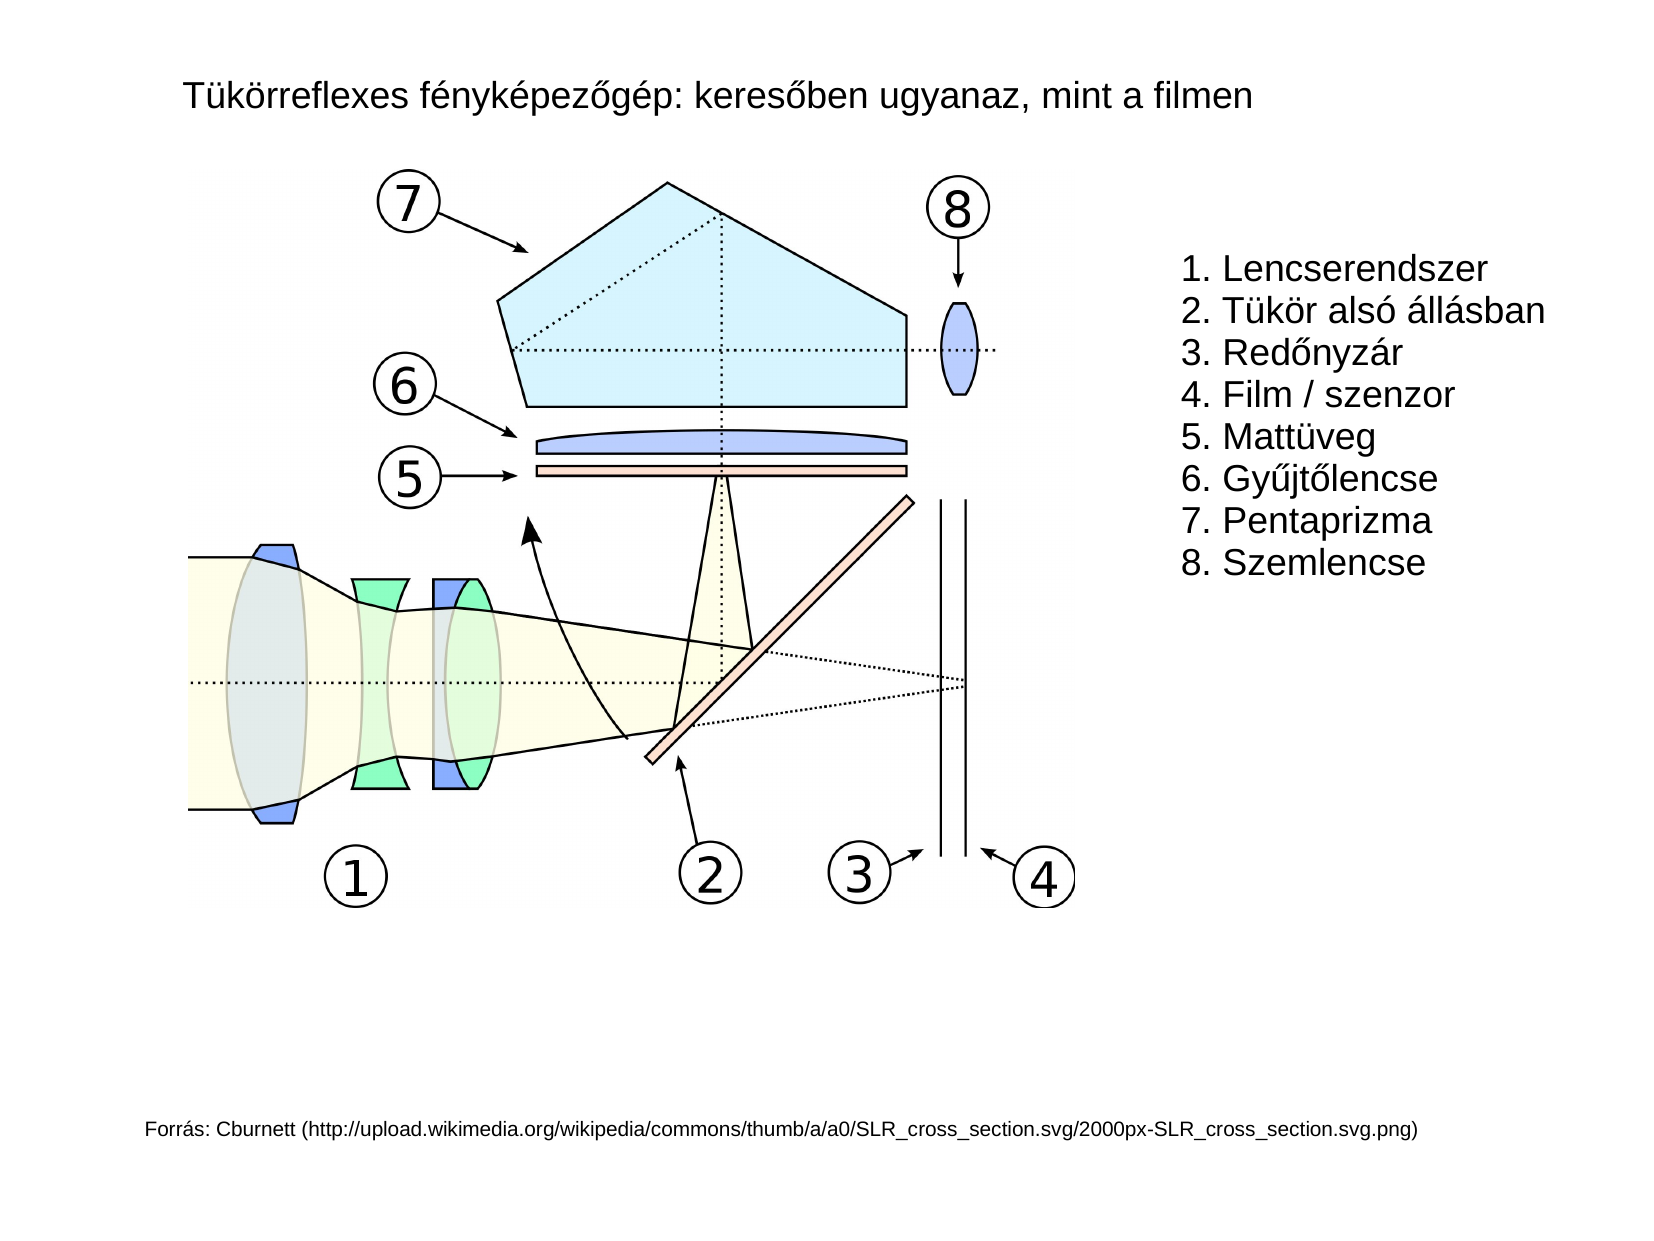

Tükörreflexes fényképezőgép: keresőben ugyanaz, mint a filmen
1. Lencserendszer
2. Tükör alsó állásban
3. Redőnyzár
4. Film / szenzor
5. Mattüveg
6. Gyűjtőlencse
7. Pentaprizma
8. Szemlencse
Forrás: Cburnett (http://upload.wikimedia.org/wikipedia/commons/thumb/a/a0/SLR_cross_section.svg/2000px-SLR_cross_section.svg.png)